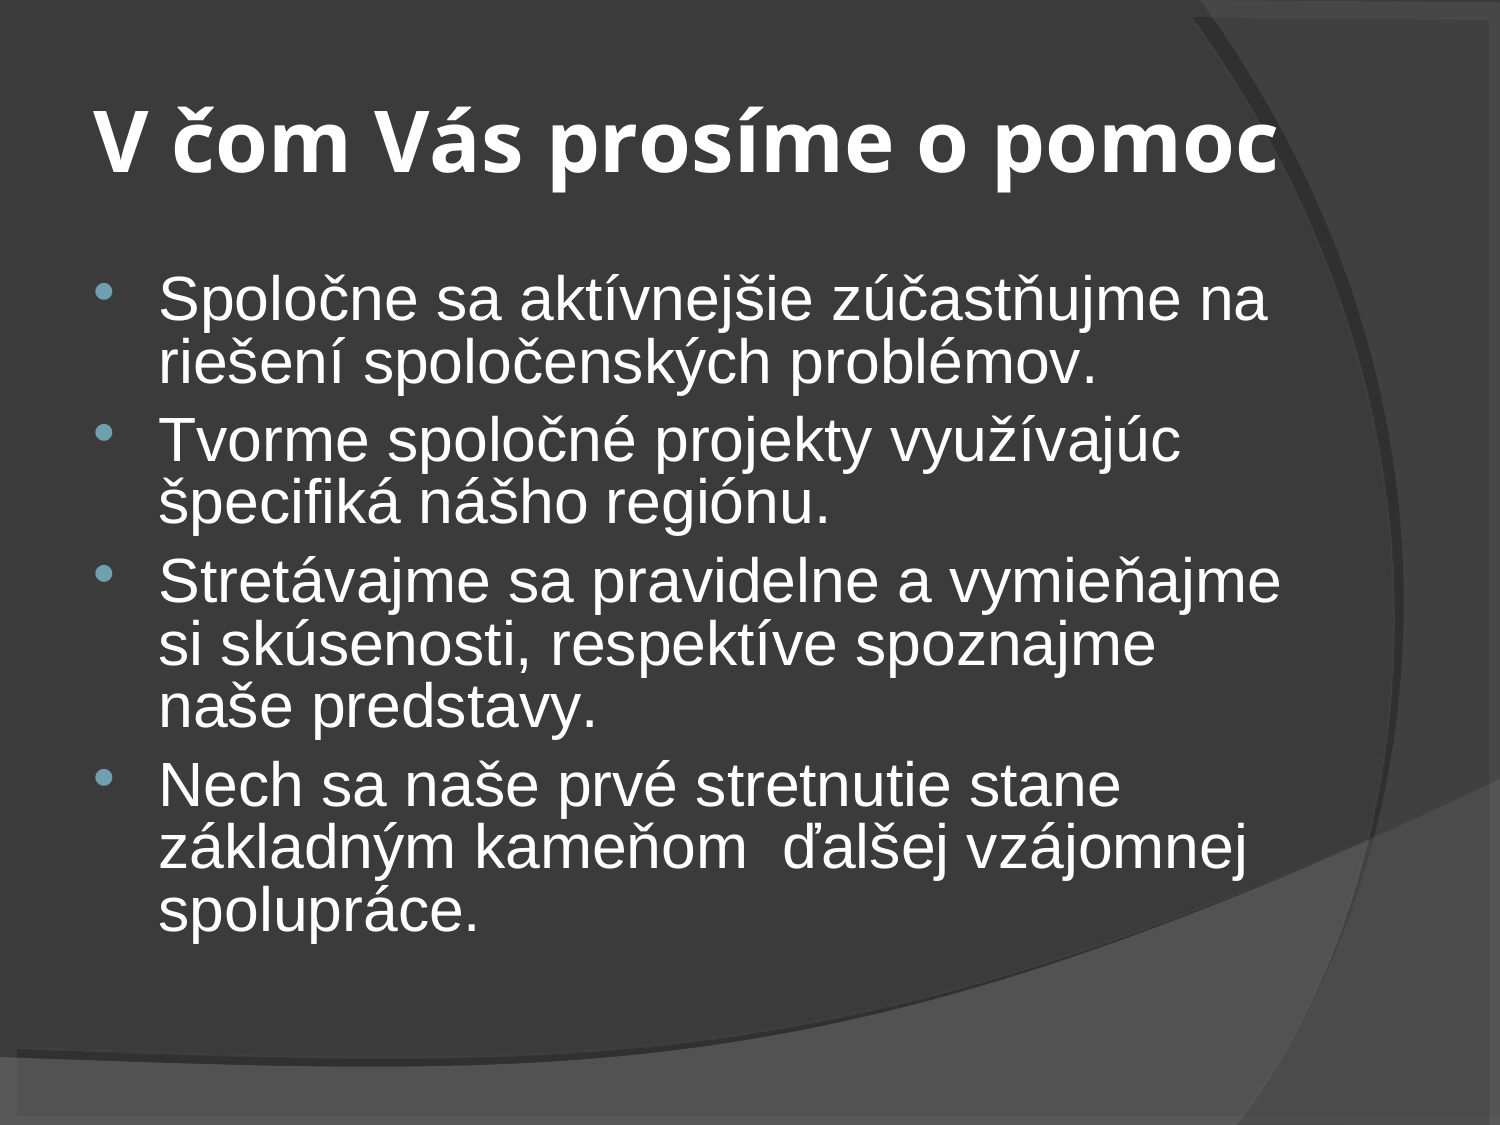

# V čom Vás prosíme o pomoc
Spoločne sa aktívnejšie zúčastňujme na riešení spoločenských problémov.
Tvorme spoločné projekty využívajúc špecifiká nášho regiónu.
Stretávajme sa pravidelne a vymieňajme si skúsenosti, respektíve spoznajme naše predstavy.
Nech sa naše prvé stretnutie stane základným kameňom ďalšej vzájomnej spolupráce.